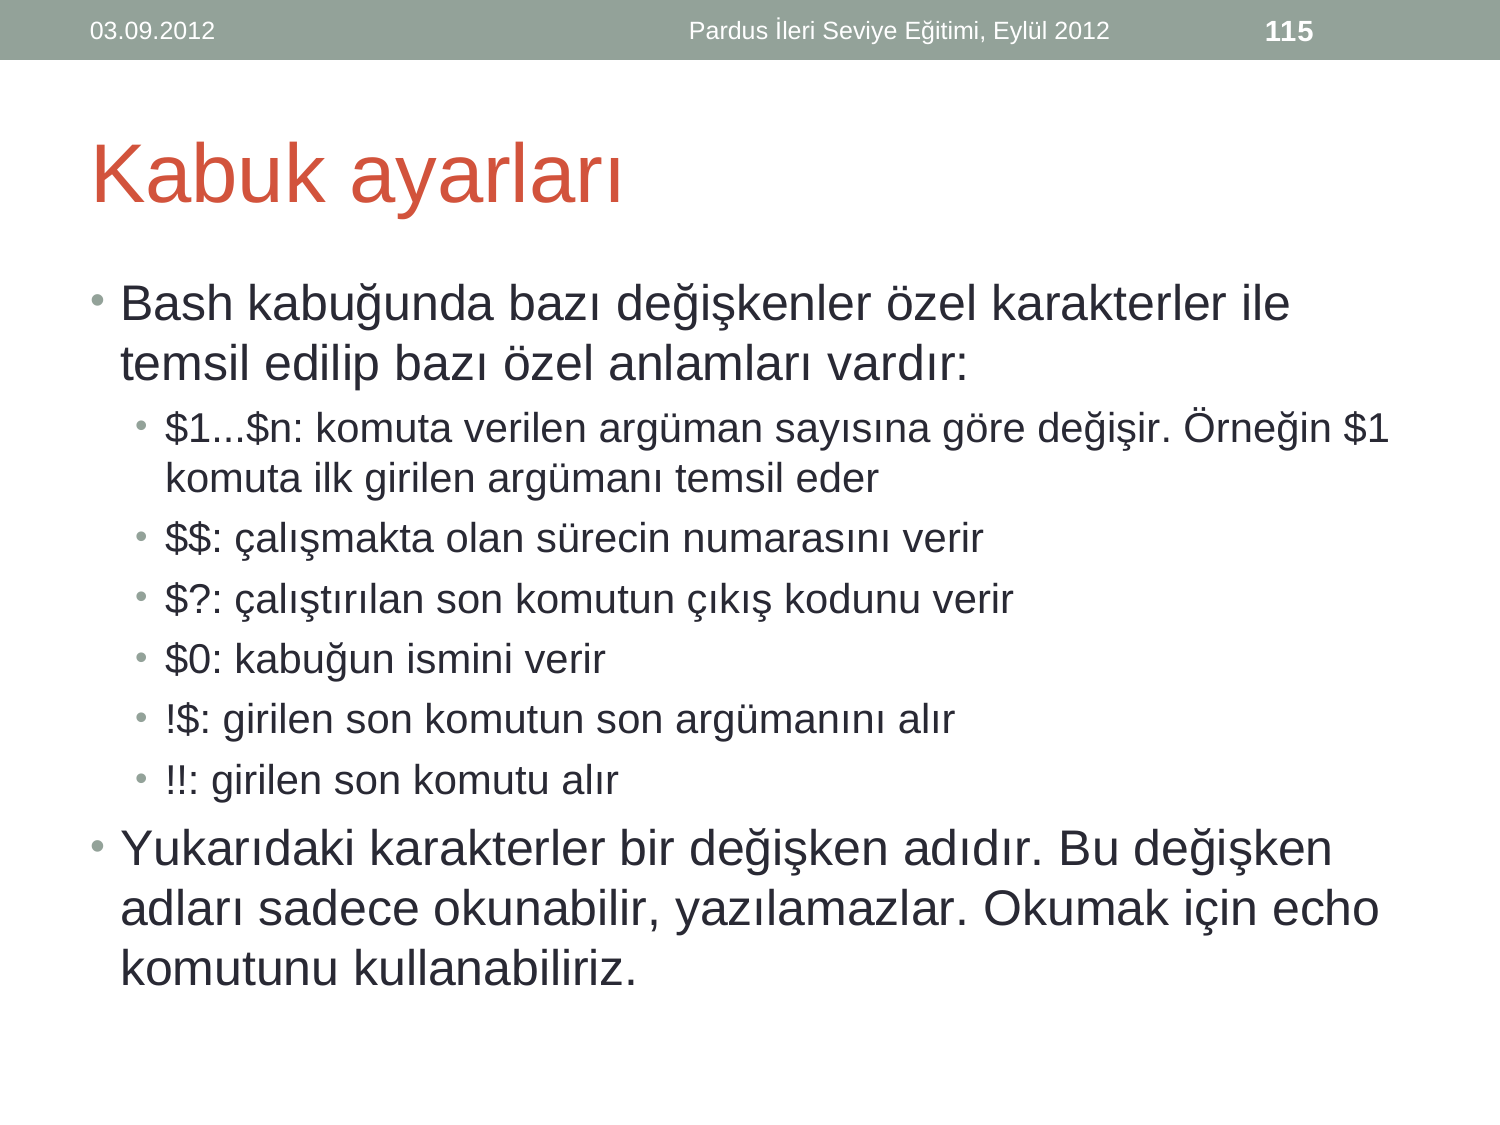

03.09.2012
Pardus İleri Seviye Eğitimi, Eylül 2012
# Kabuk ayarları
Bash kabuğunda bazı değişkenler özel karakterler ile temsil edilip bazı özel anlamları vardır:
$1...$n: komuta verilen argüman sayısına göre değişir. Örneğin $1 komuta ilk girilen argümanı temsil eder
$$: çalışmakta olan sürecin numarasını verir
$?: çalıştırılan son komutun çıkış kodunu verir
$0: kabuğun ismini verir
!$: girilen son komutun son argümanını alır
!!: girilen son komutu alır
Yukarıdaki karakterler bir değişken adıdır. Bu değişken adları sadece okunabilir, yazılamazlar. Okumak için echo komutunu kullanabiliriz.